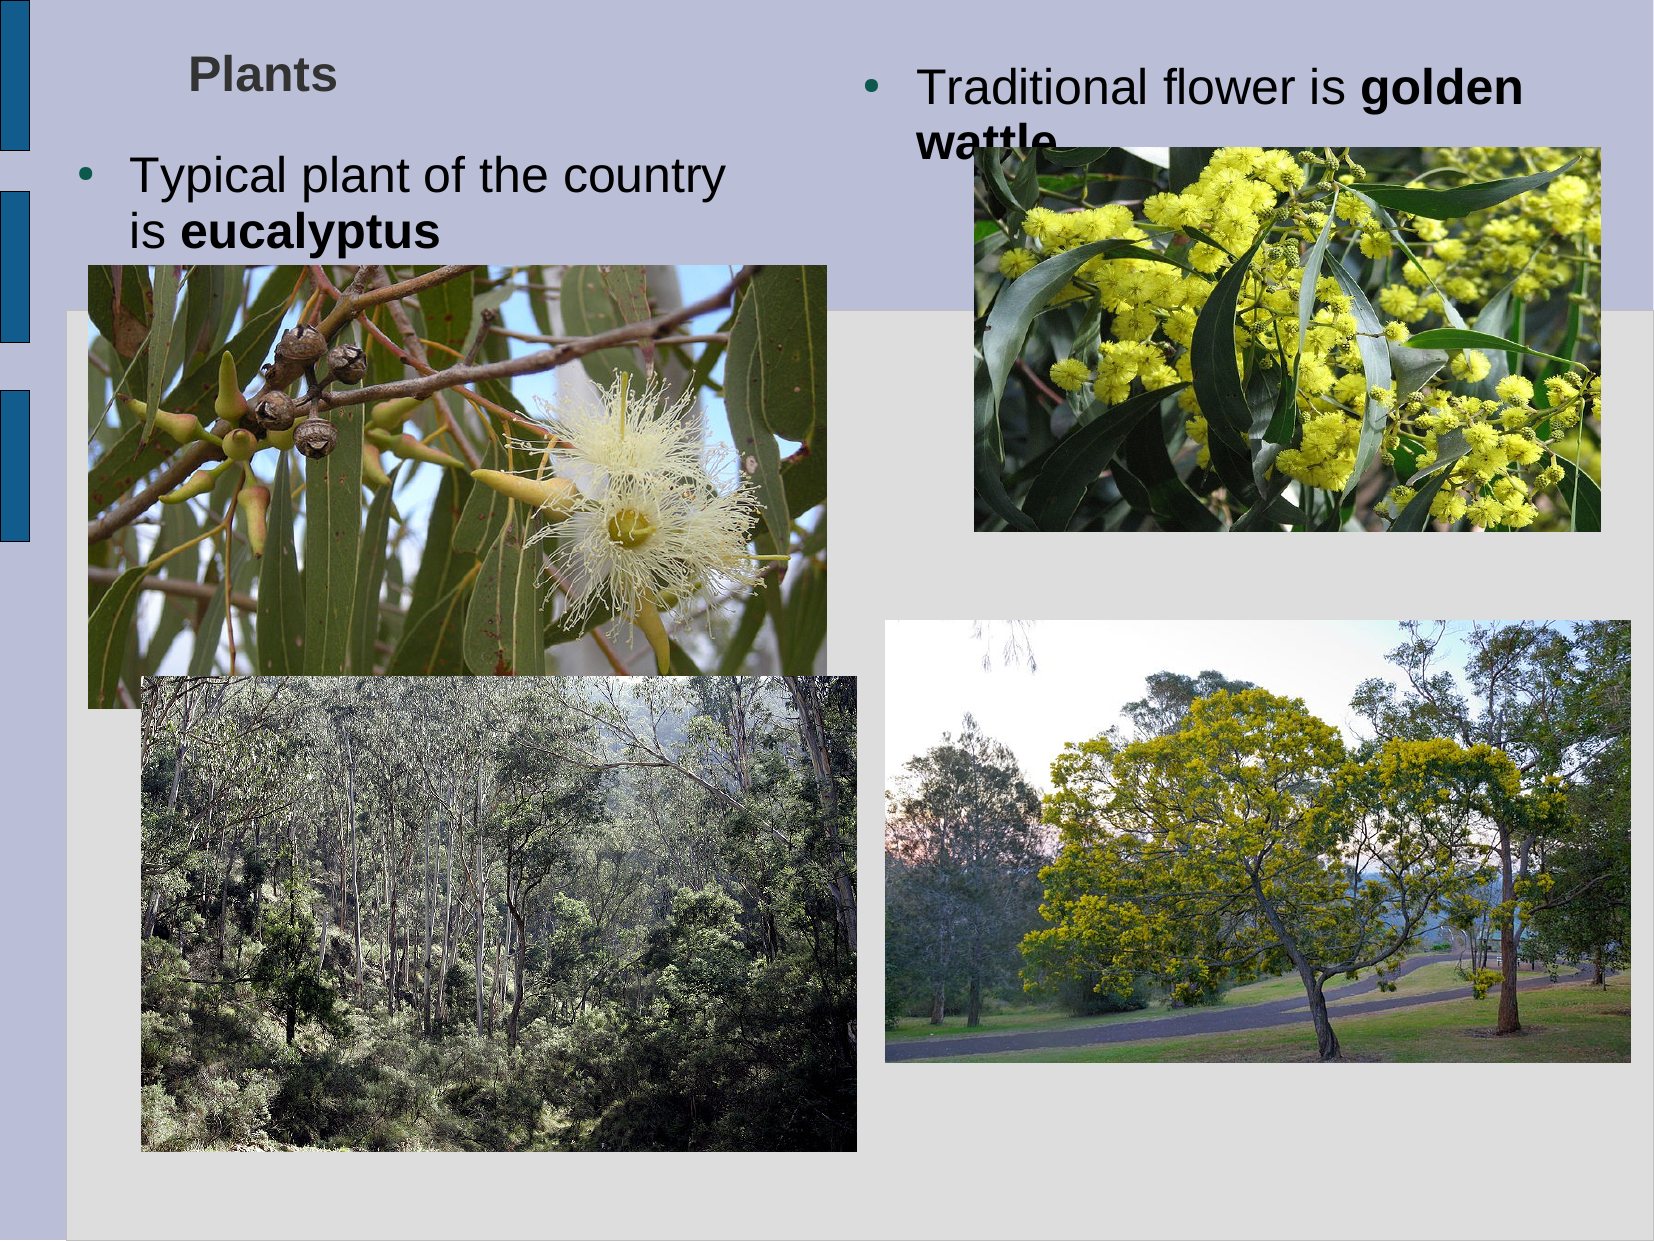

# Plants
Traditional flower is golden wattle
Typical plant of the country is eucalyptus